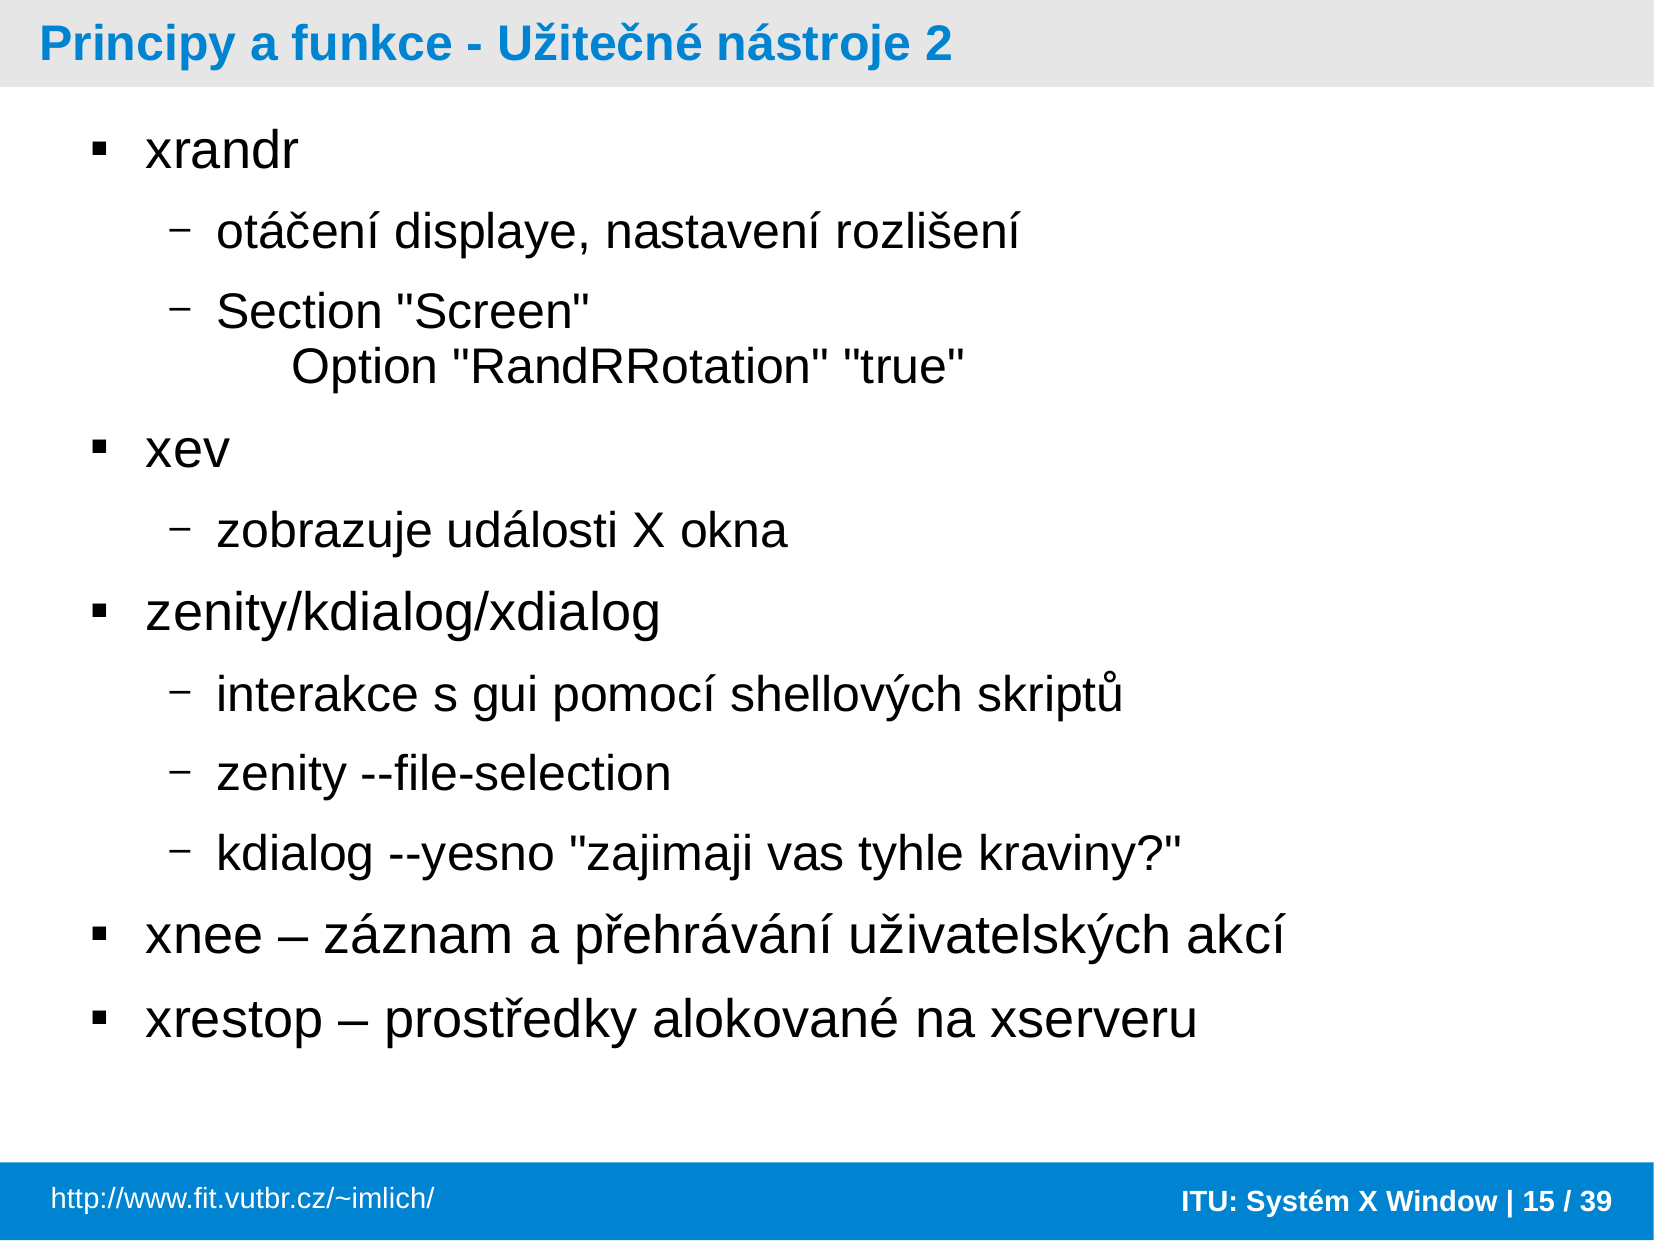

# Principy a funkce - Užitečné nástroje 2
xrandr
otáčení displaye, nastavení rozlišení
Section "Screen"
	Option "RandRRotation" "true"
xev
zobrazuje události X okna
zenity/kdialog/xdialog
interakce s gui pomocí shellových skriptů
zenity --file-selection
kdialog --yesno "zajimaji vas tyhle kraviny?"
xnee – záznam a přehrávání uživatelských akcí
xrestop – prostředky alokované na xserveru